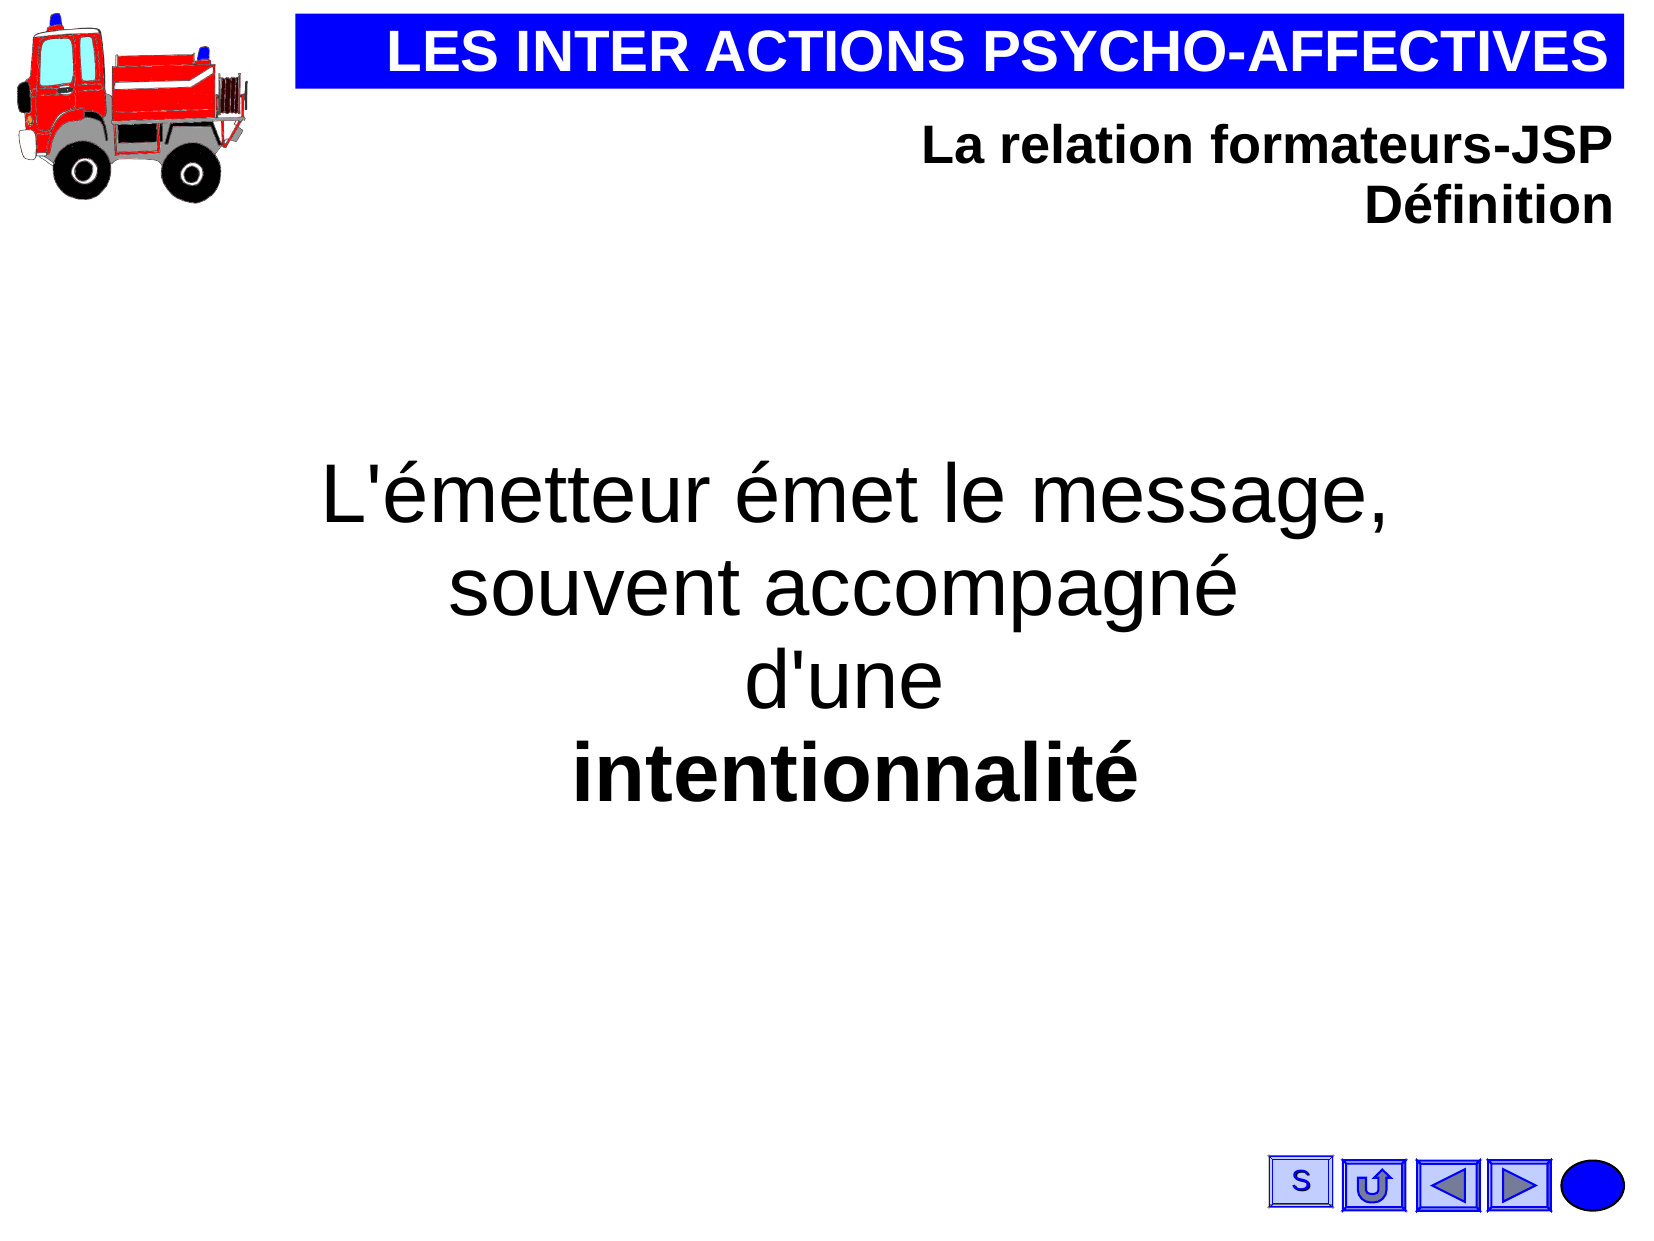

LES INTER ACTIONS PSYCHO-AFFECTIVES
La relation formateurs-JSP
Définition
L'émetteur émet le message, souvent accompagné
d'une
intentionnalité
#